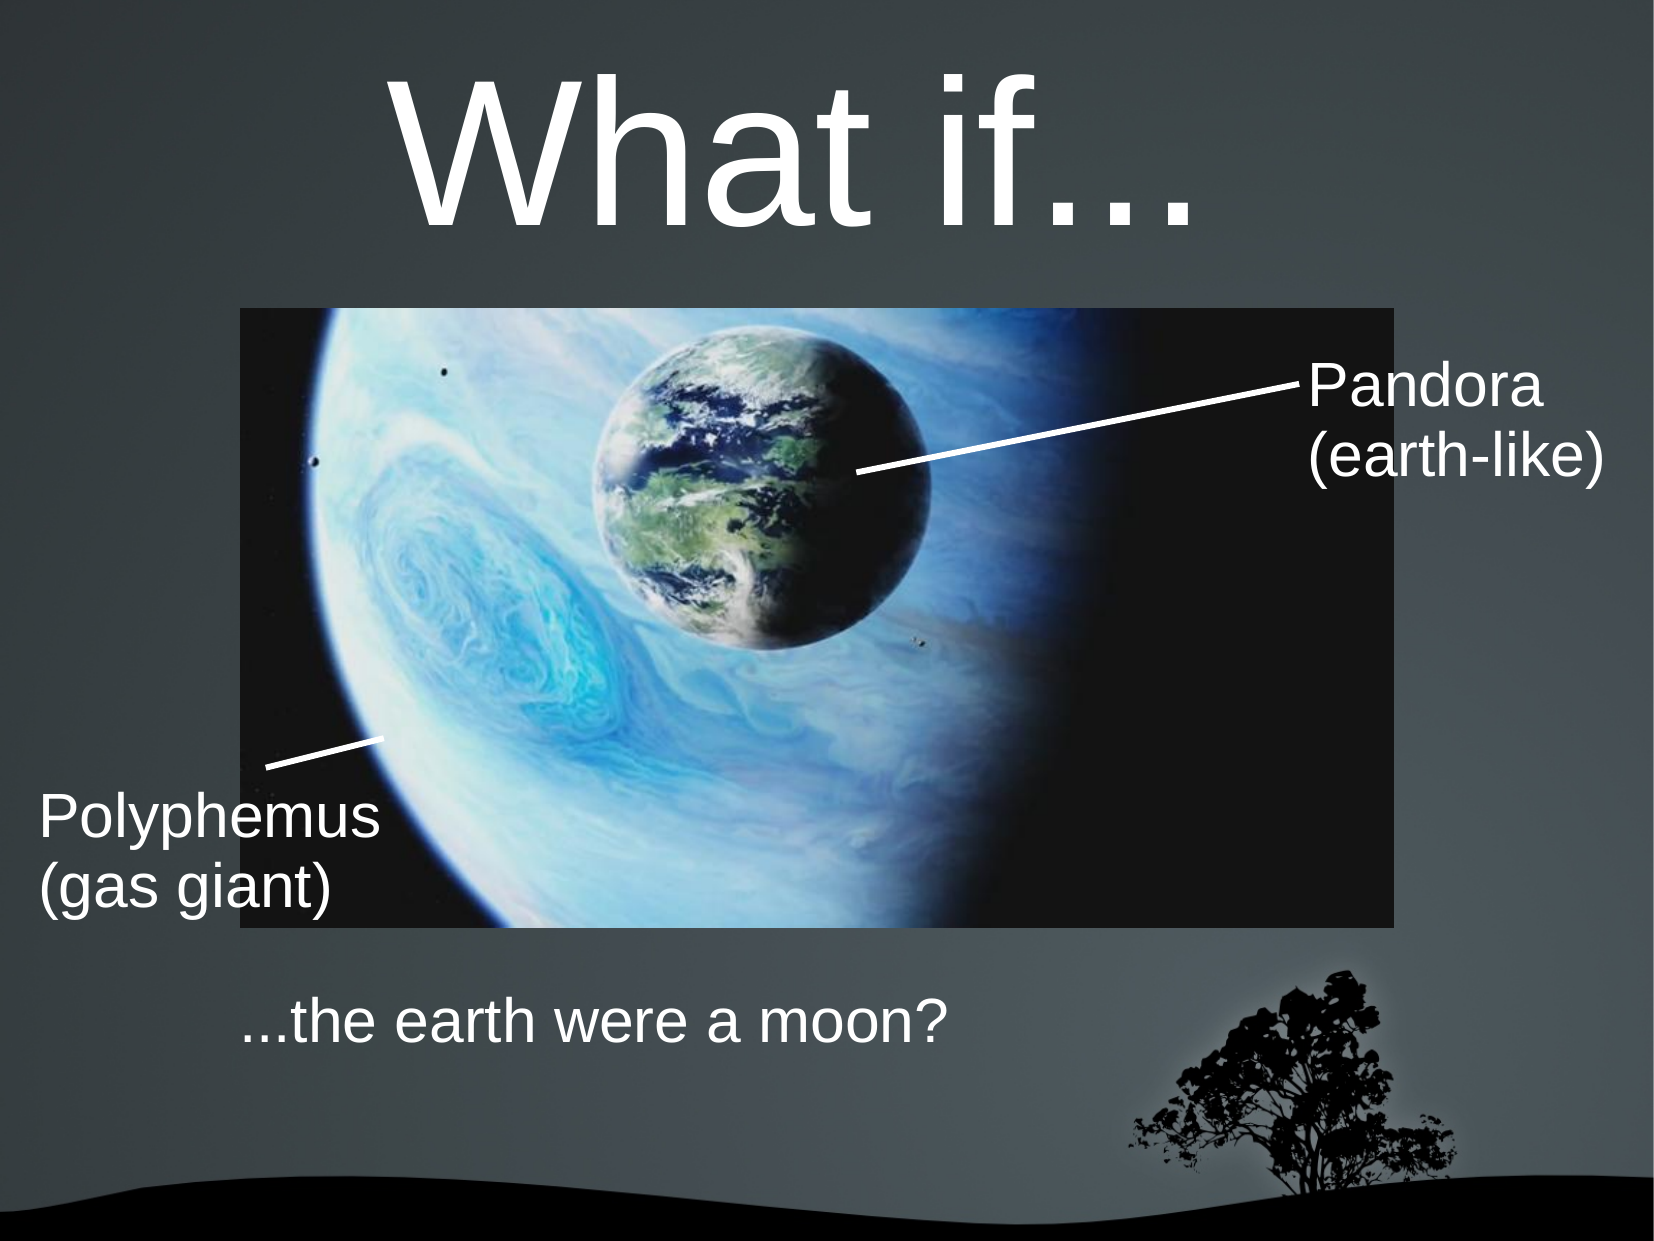

What if...
Pandora
(earth-like)
Polyphemus
(gas giant)
...the earth were a moon?